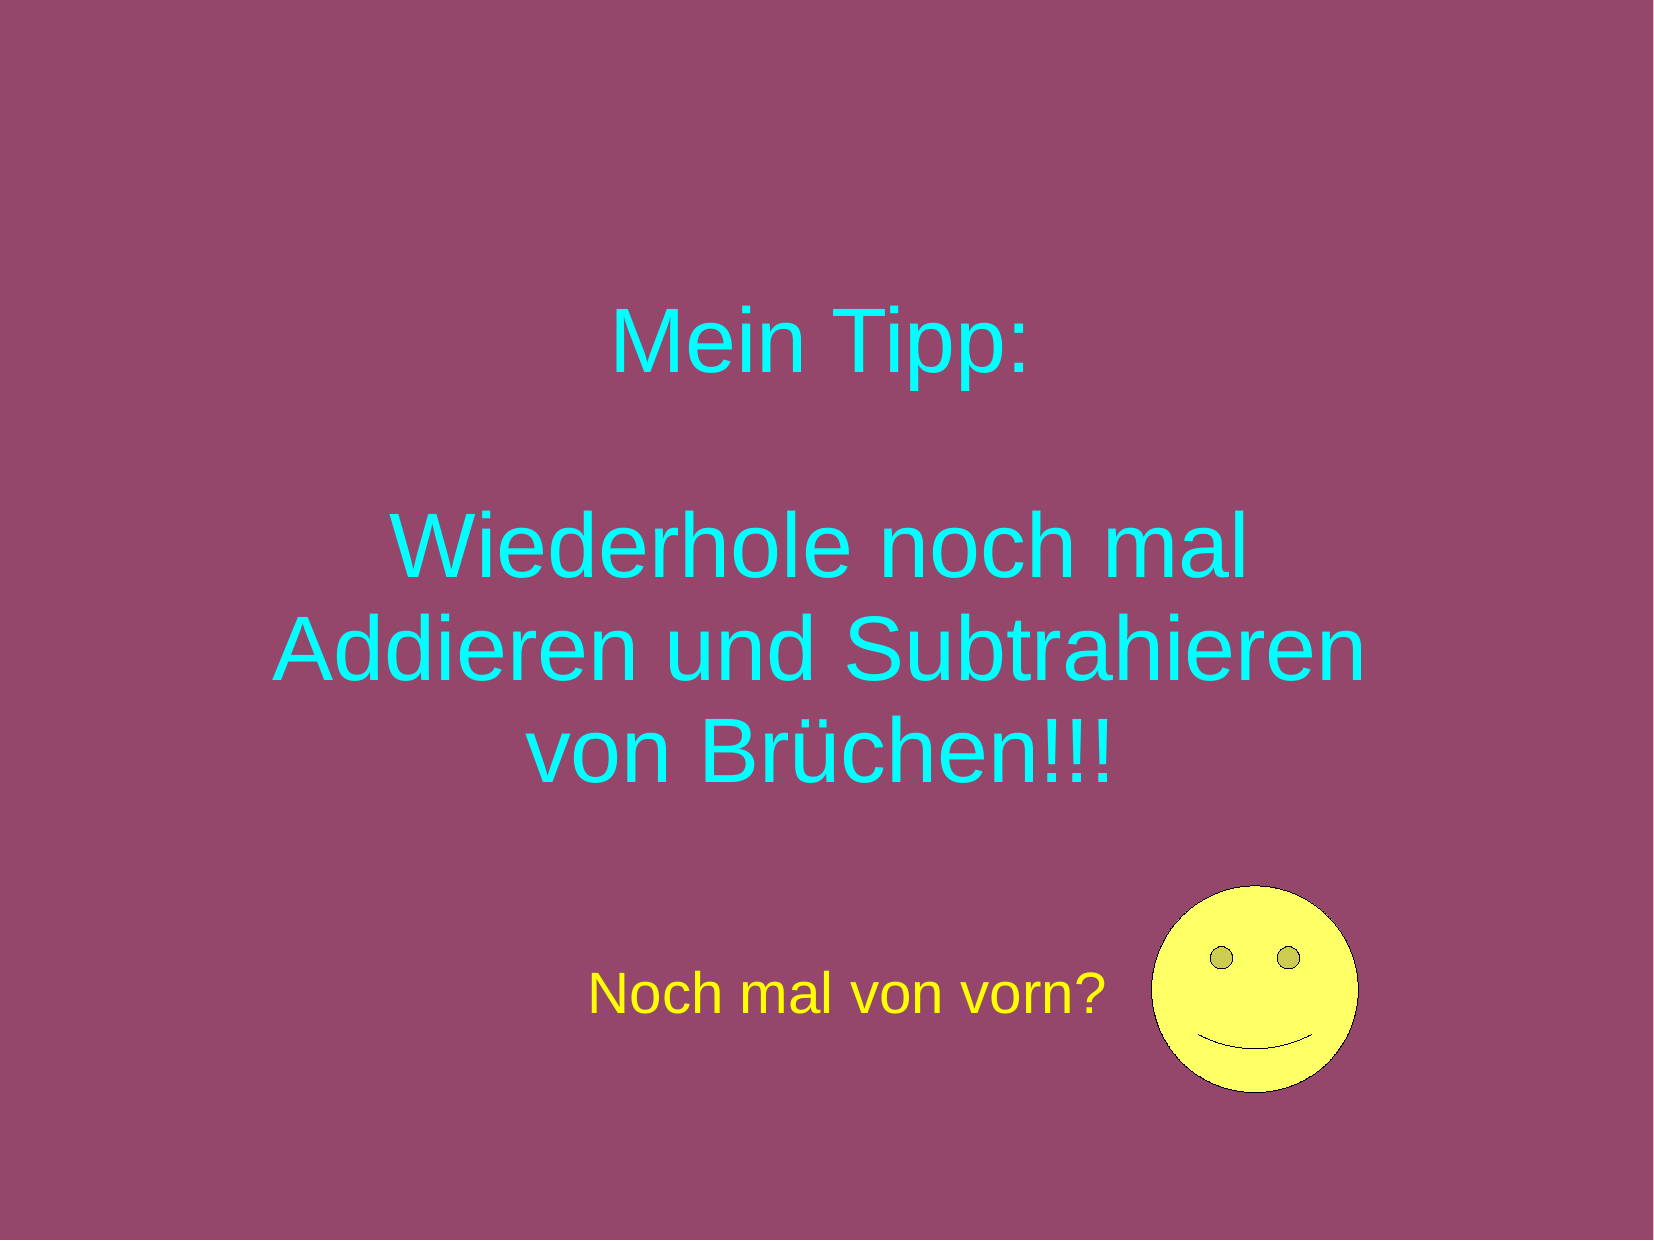

# Mein Tipp: Wiederhole noch mal Addieren und Subtrahieren von Brüchen!!!
Noch mal von vorn?